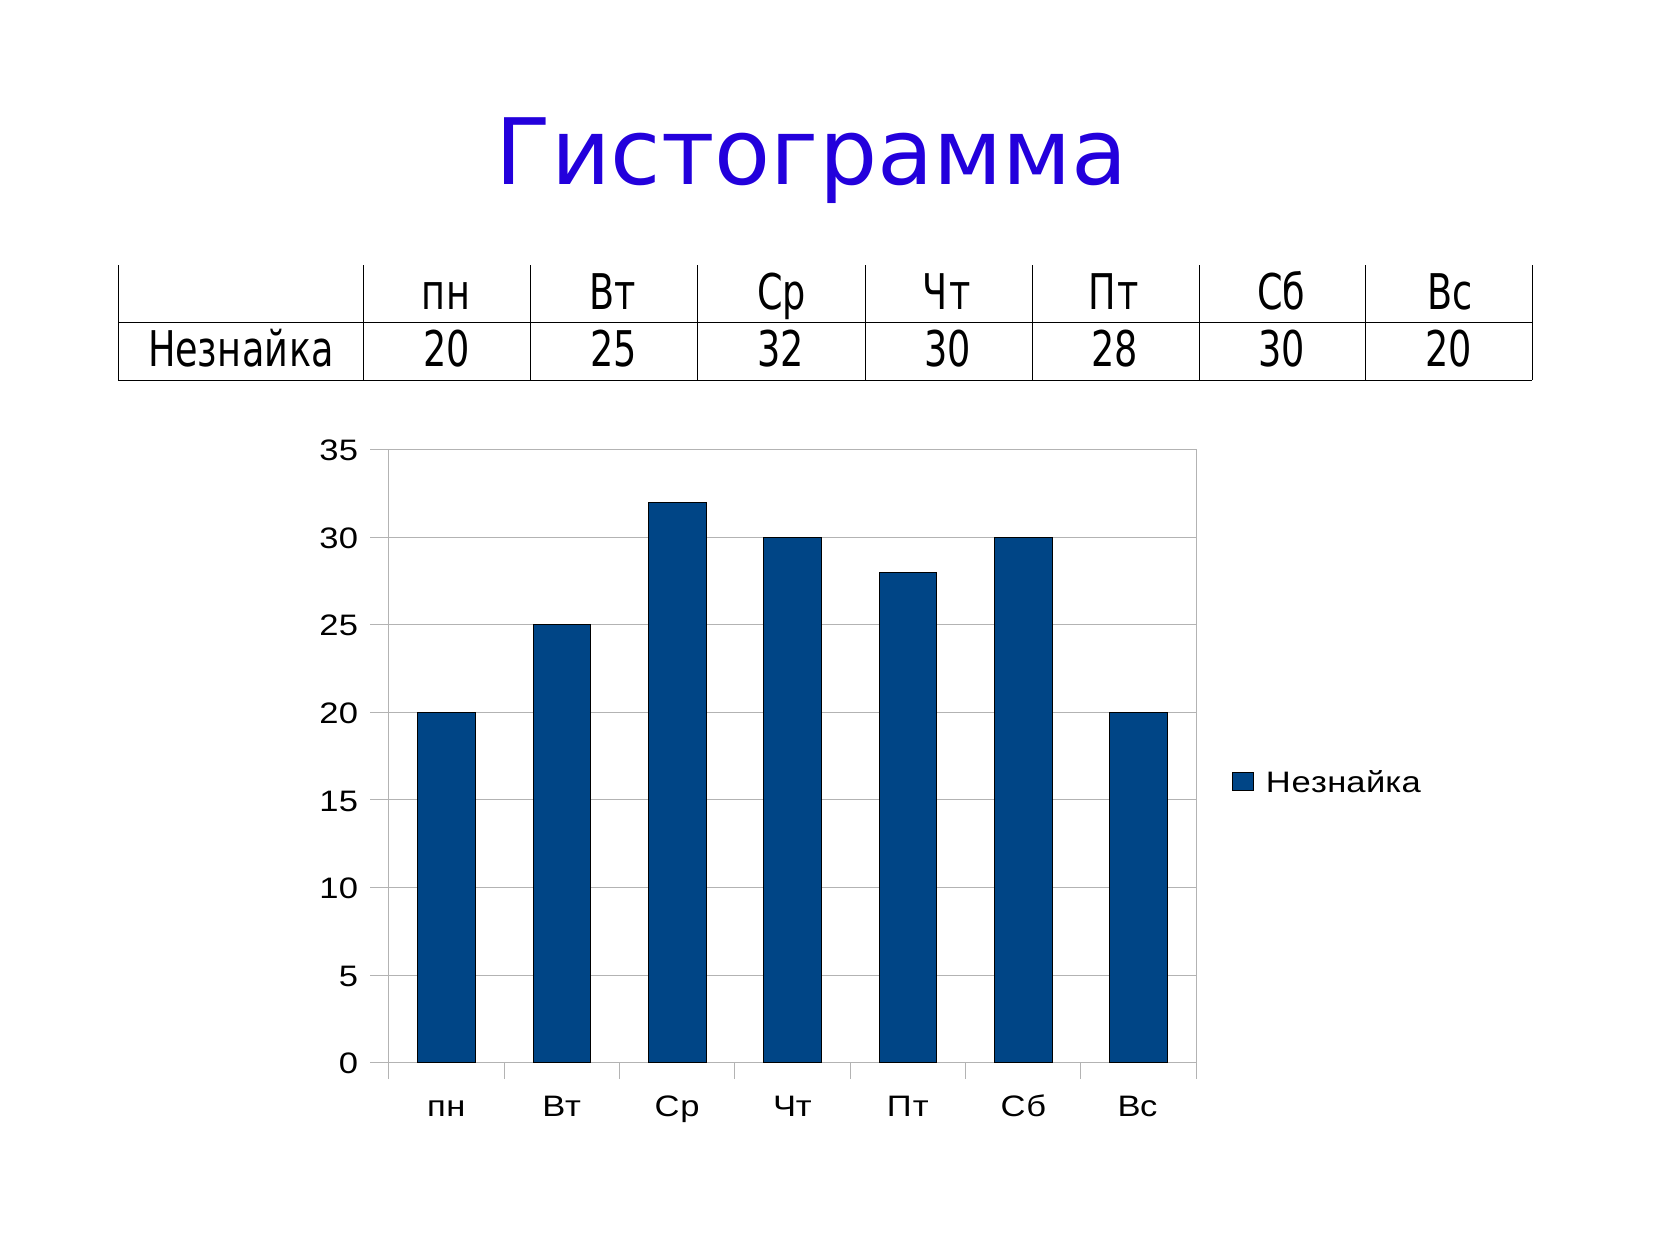

# Гистограмма
### Chart
| Category | Незнайка |
|---|---|
| пн | 20.0 |
| Вт | 25.0 |
| Ср | 32.0 |
| Чт | 30.0 |
| Пт | 28.0 |
| Сб | 30.0 |
| Вс | 20.0 |